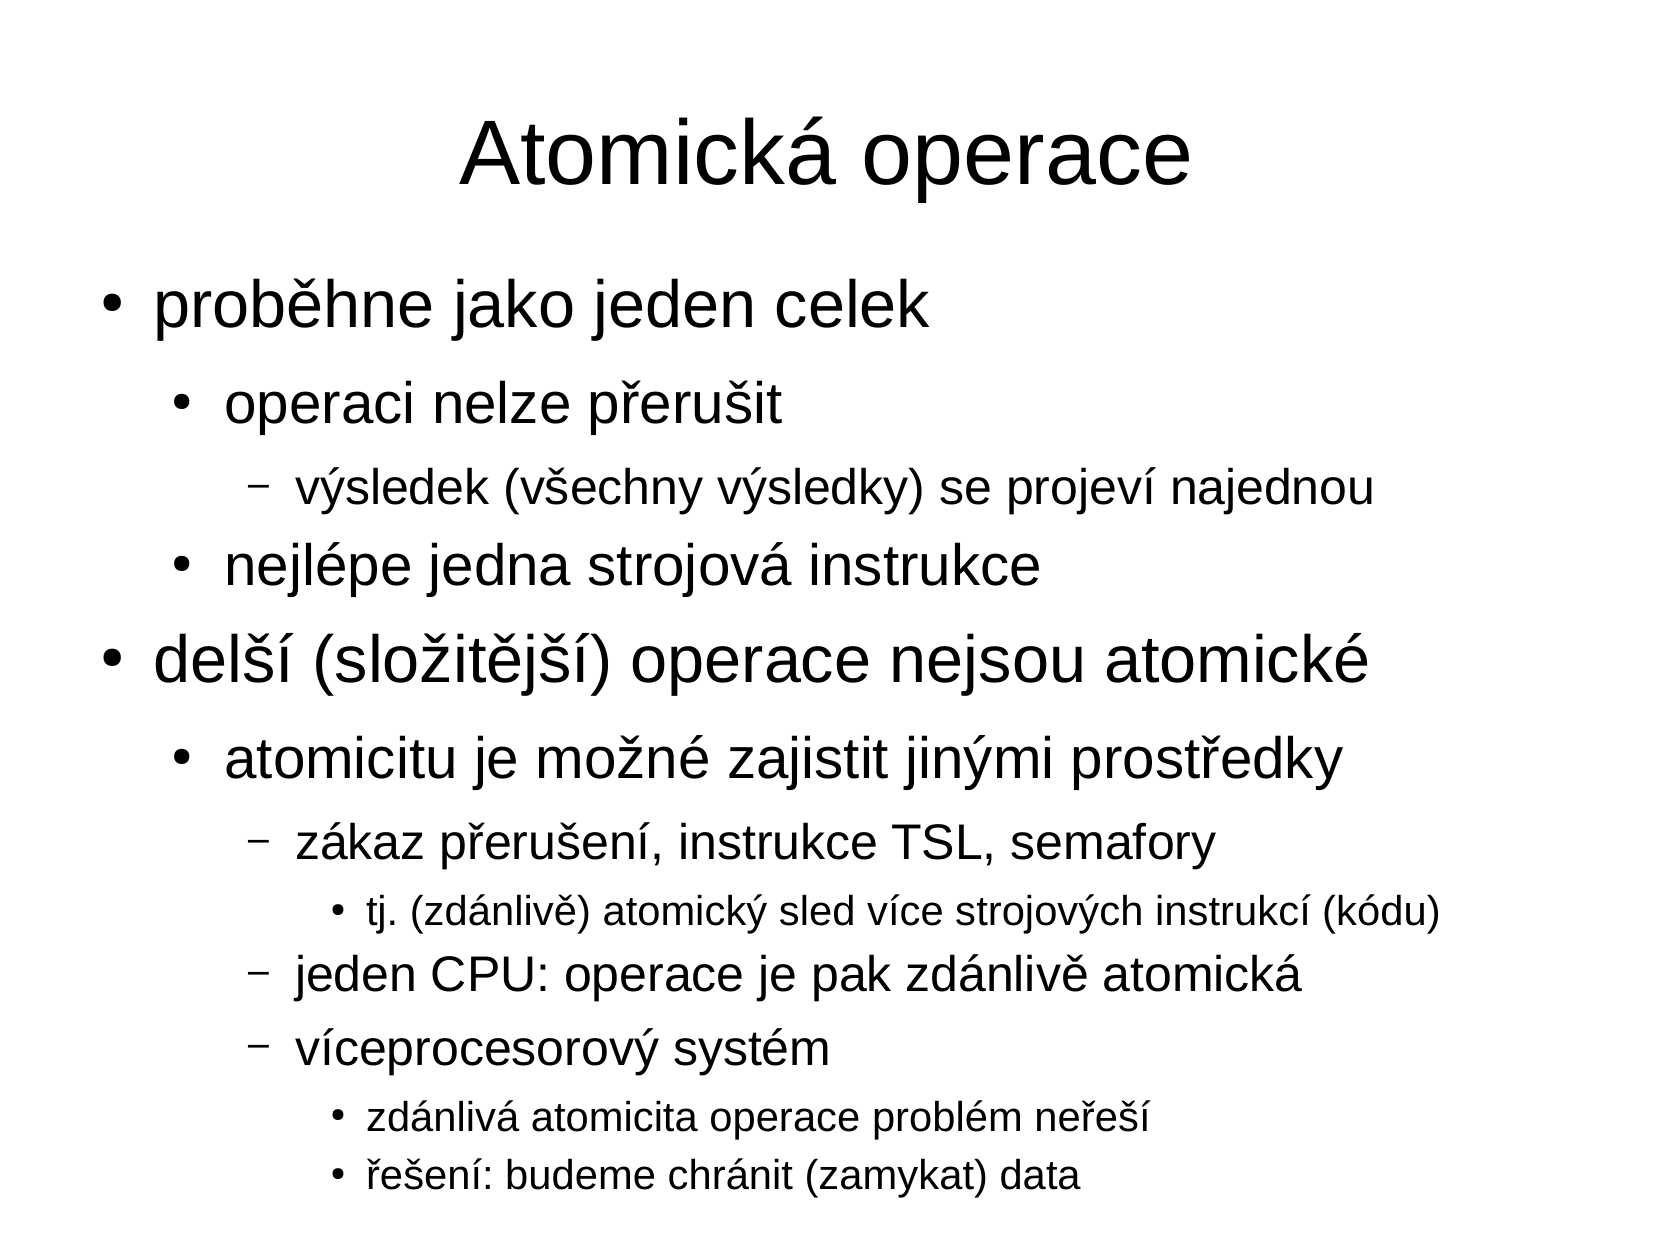

# Atomická operace
proběhne jako jeden celek
operaci nelze přerušit
výsledek (všechny výsledky) se projeví najednou
nejlépe jedna strojová instrukce
delší (složitější) operace nejsou atomické
atomicitu je možné zajistit jinými prostředky
zákaz přerušení, instrukce TSL, semafory
tj. (zdánlivě) atomický sled více strojových instrukcí (kódu)
jeden CPU: operace je pak zdánlivě atomická
víceprocesorový systém
zdánlivá atomicita operace problém neřeší
řešení: budeme chránit (zamykat) data